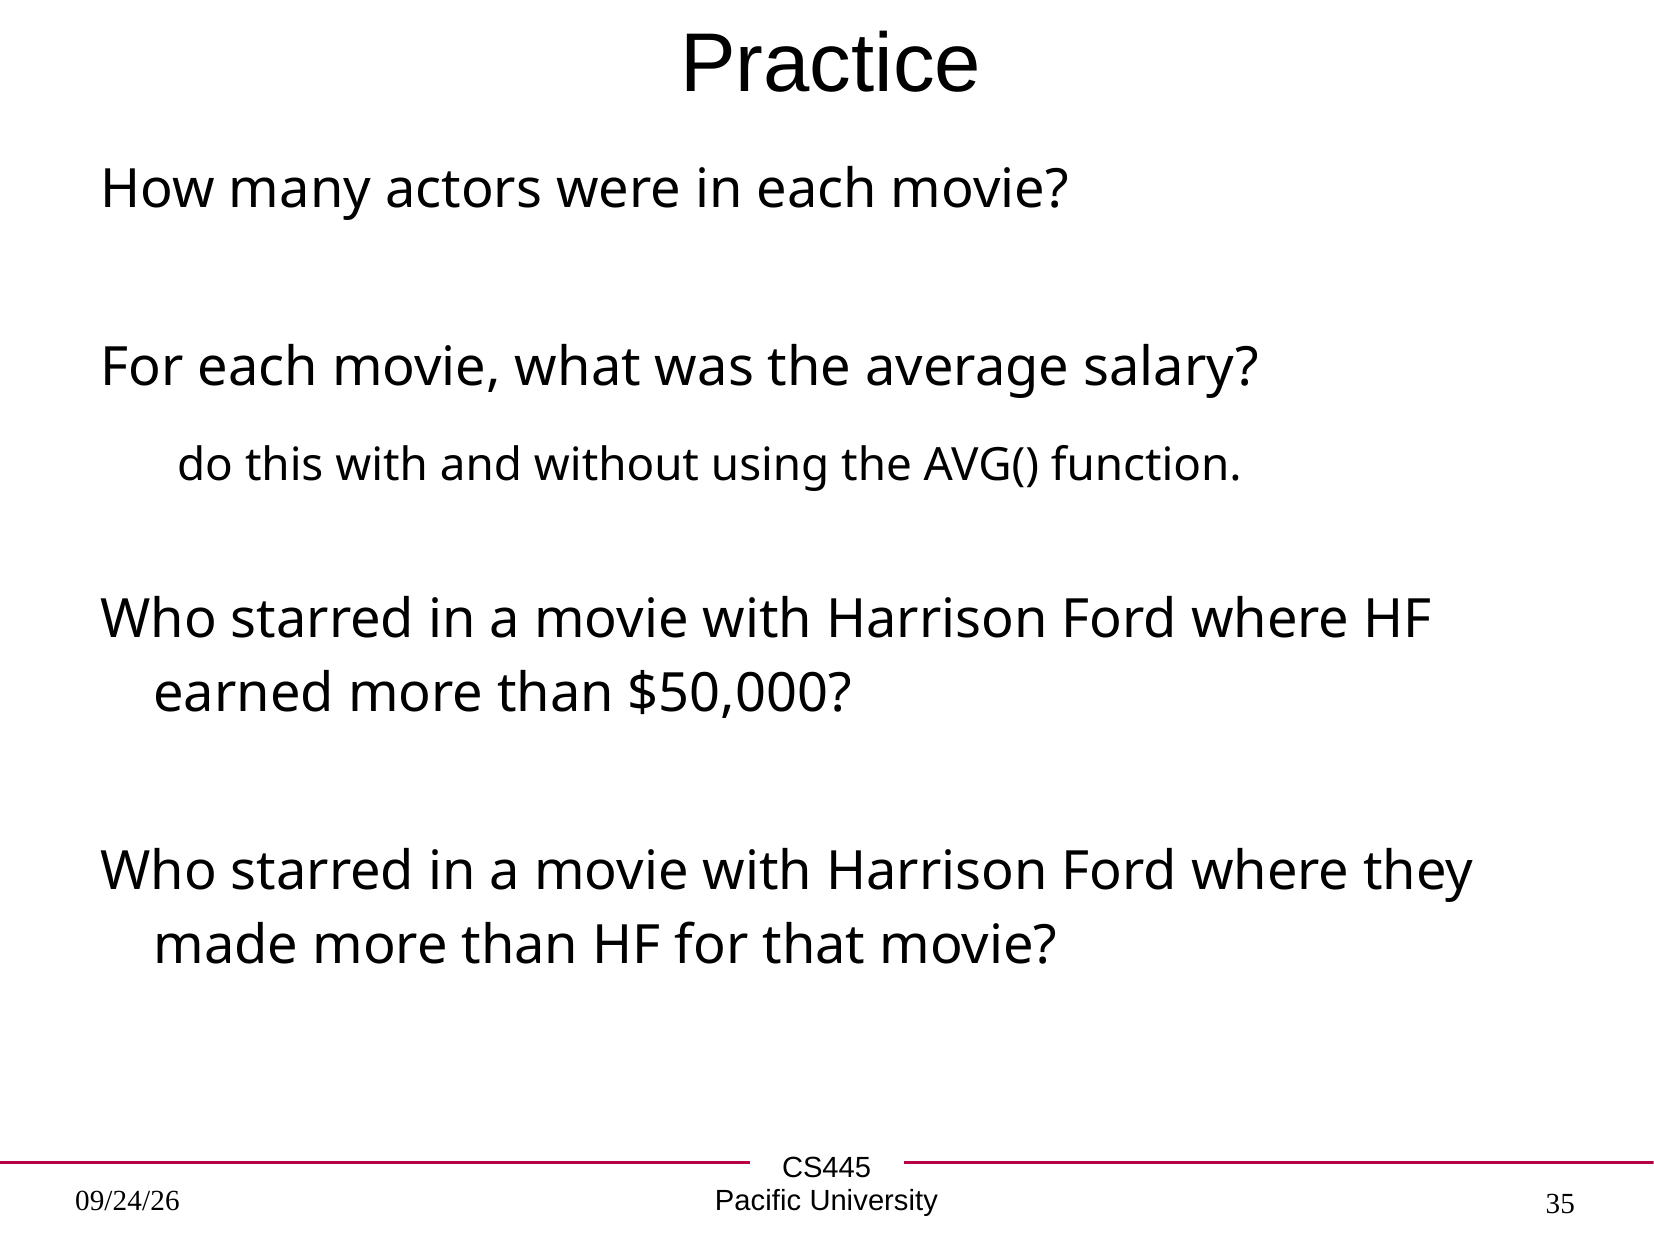

# Practice
How many actors were in each movie?
For each movie, what was the average salary?
do this with and without using the AVG() function.
Who starred in a movie with Harrison Ford where HF earned more than $50,000?
Who starred in a movie with Harrison Ford where they made more than HF for that movie?